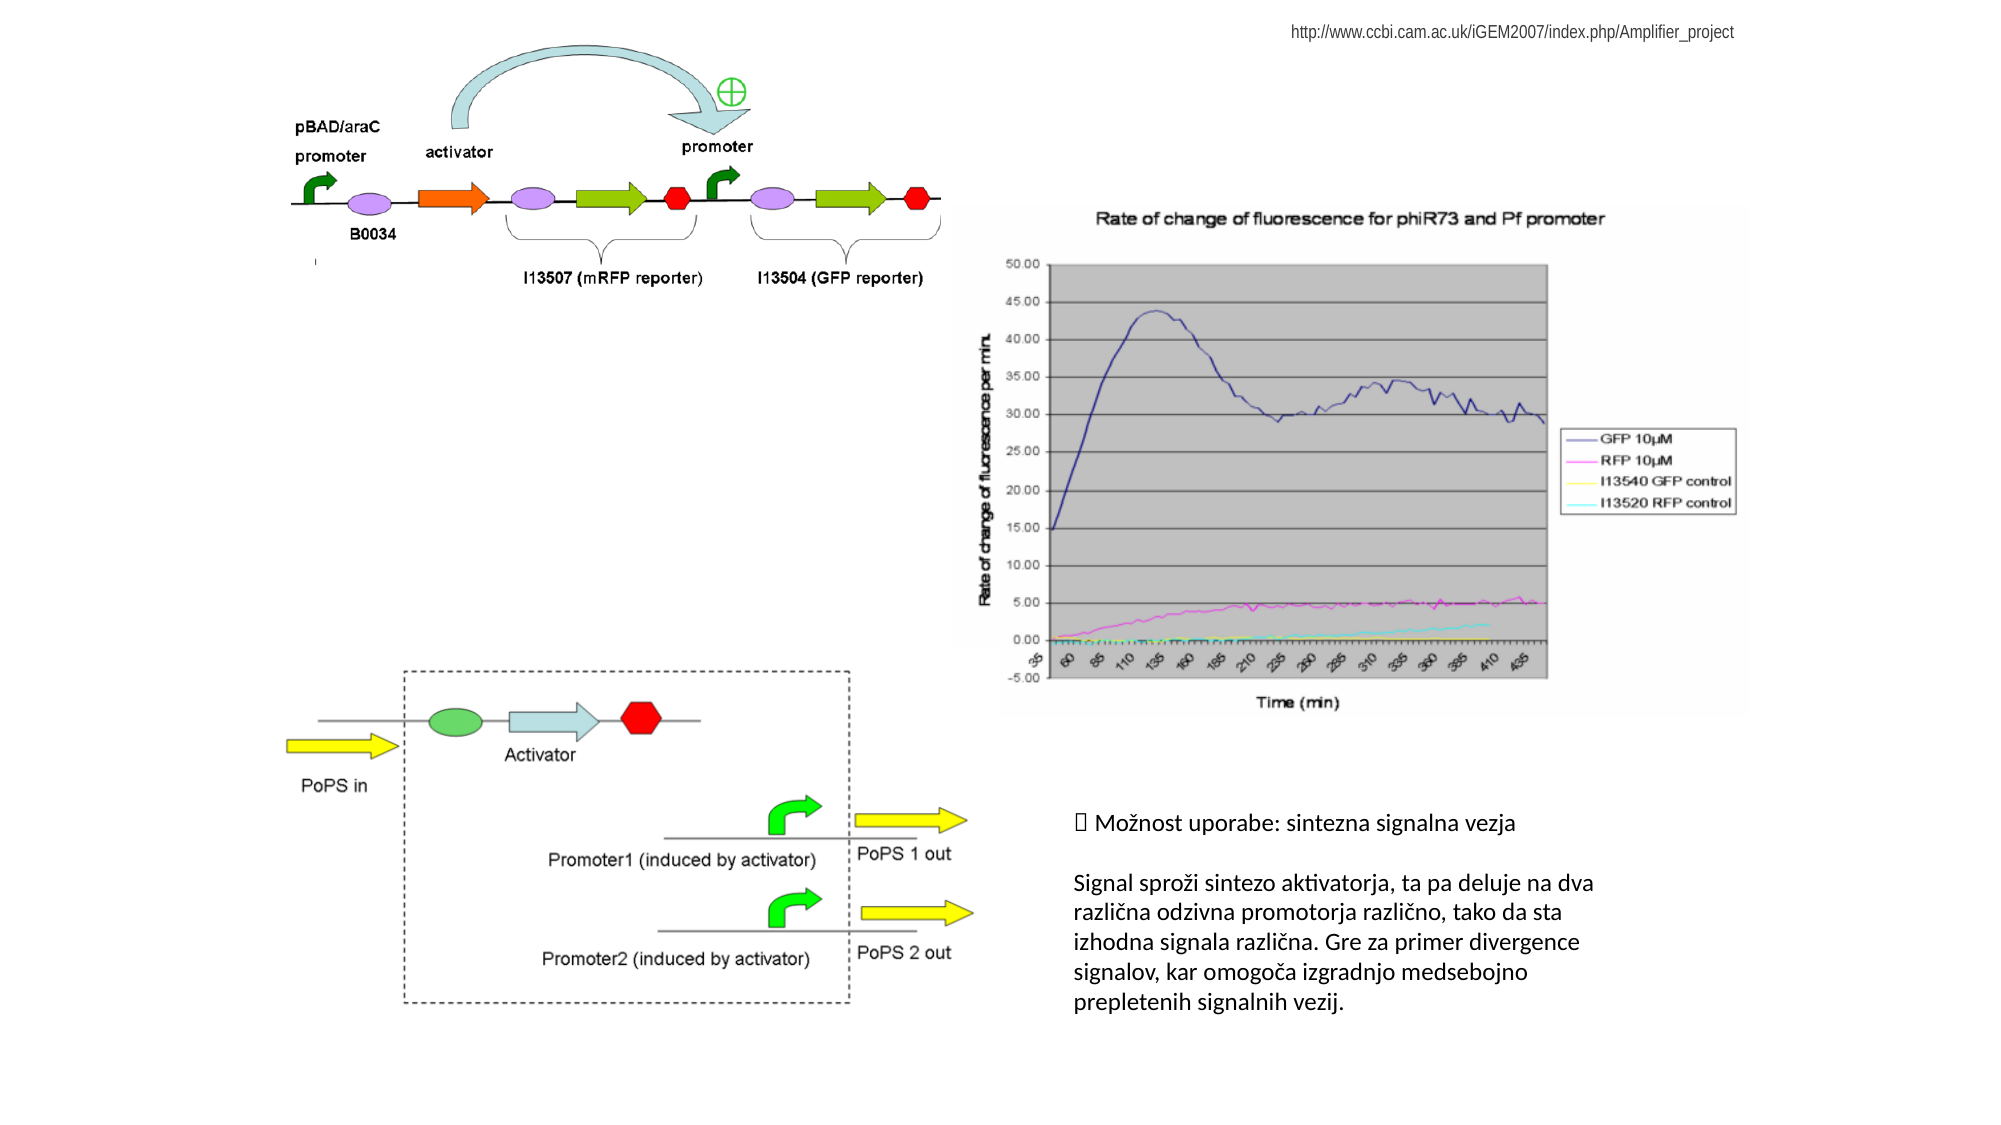

http://www.ccbi.cam.ac.uk/iGEM2007/index.php/Amplifier_project
 Možnost uporabe: sintezna signalna vezja
Signal sproži sintezo aktivatorja, ta pa deluje na dva različna odzivna promotorja različno, tako da sta izhodna signala različna. Gre za primer divergence signalov, kar omogoča izgradnjo medsebojno prepletenih signalnih vezij.